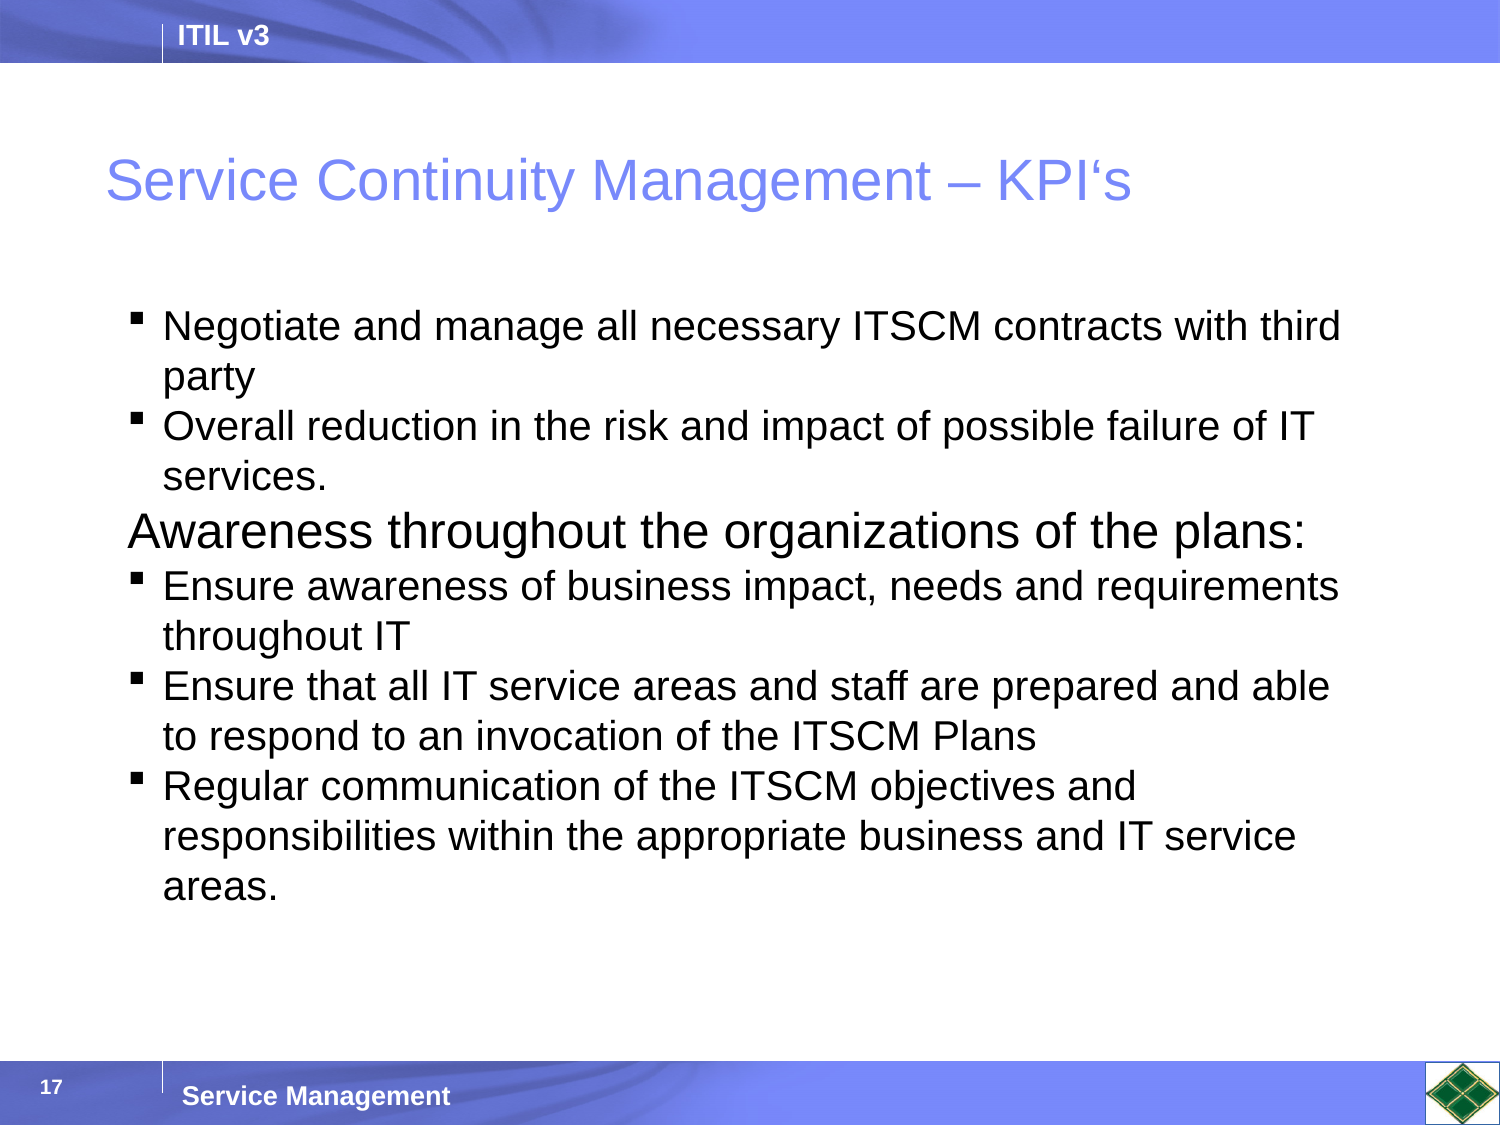

Service Continuity Management – KPI‘s
Negotiate and manage all necessary ITSCM contracts with third party
Overall reduction in the risk and impact of possible failure of IT services.
Awareness throughout the organizations of the plans:
Ensure awareness of business impact, needs and requirements throughout IT
Ensure that all IT service areas and staff are prepared and able to respond to an invocation of the ITSCM Plans
Regular communication of the ITSCM objectives and responsibilities within the appropriate business and IT service areas.